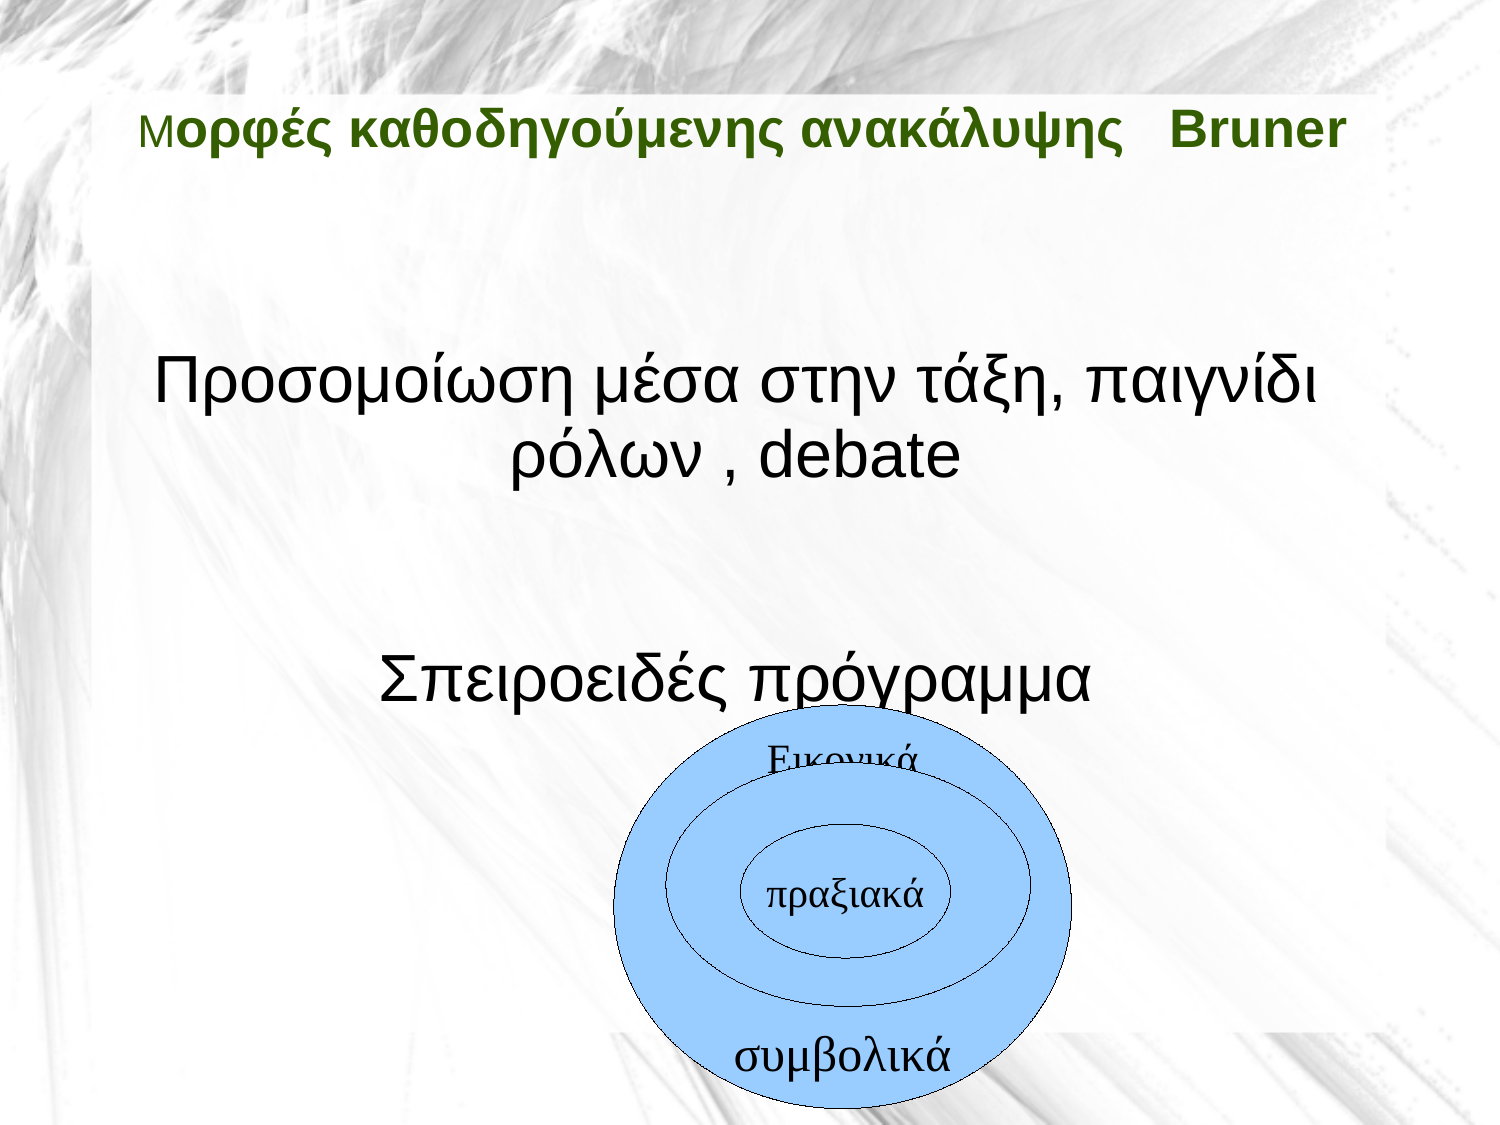

# Μορφές καθοδηγούμενης ανακάλυψης Bruner
Προσομοίωση μέσα στην τάξη, παιγνίδι ρόλων , debate
Σπειροειδές πρόγραμμα
Εικονικά
συμβολικά
πραξιακά